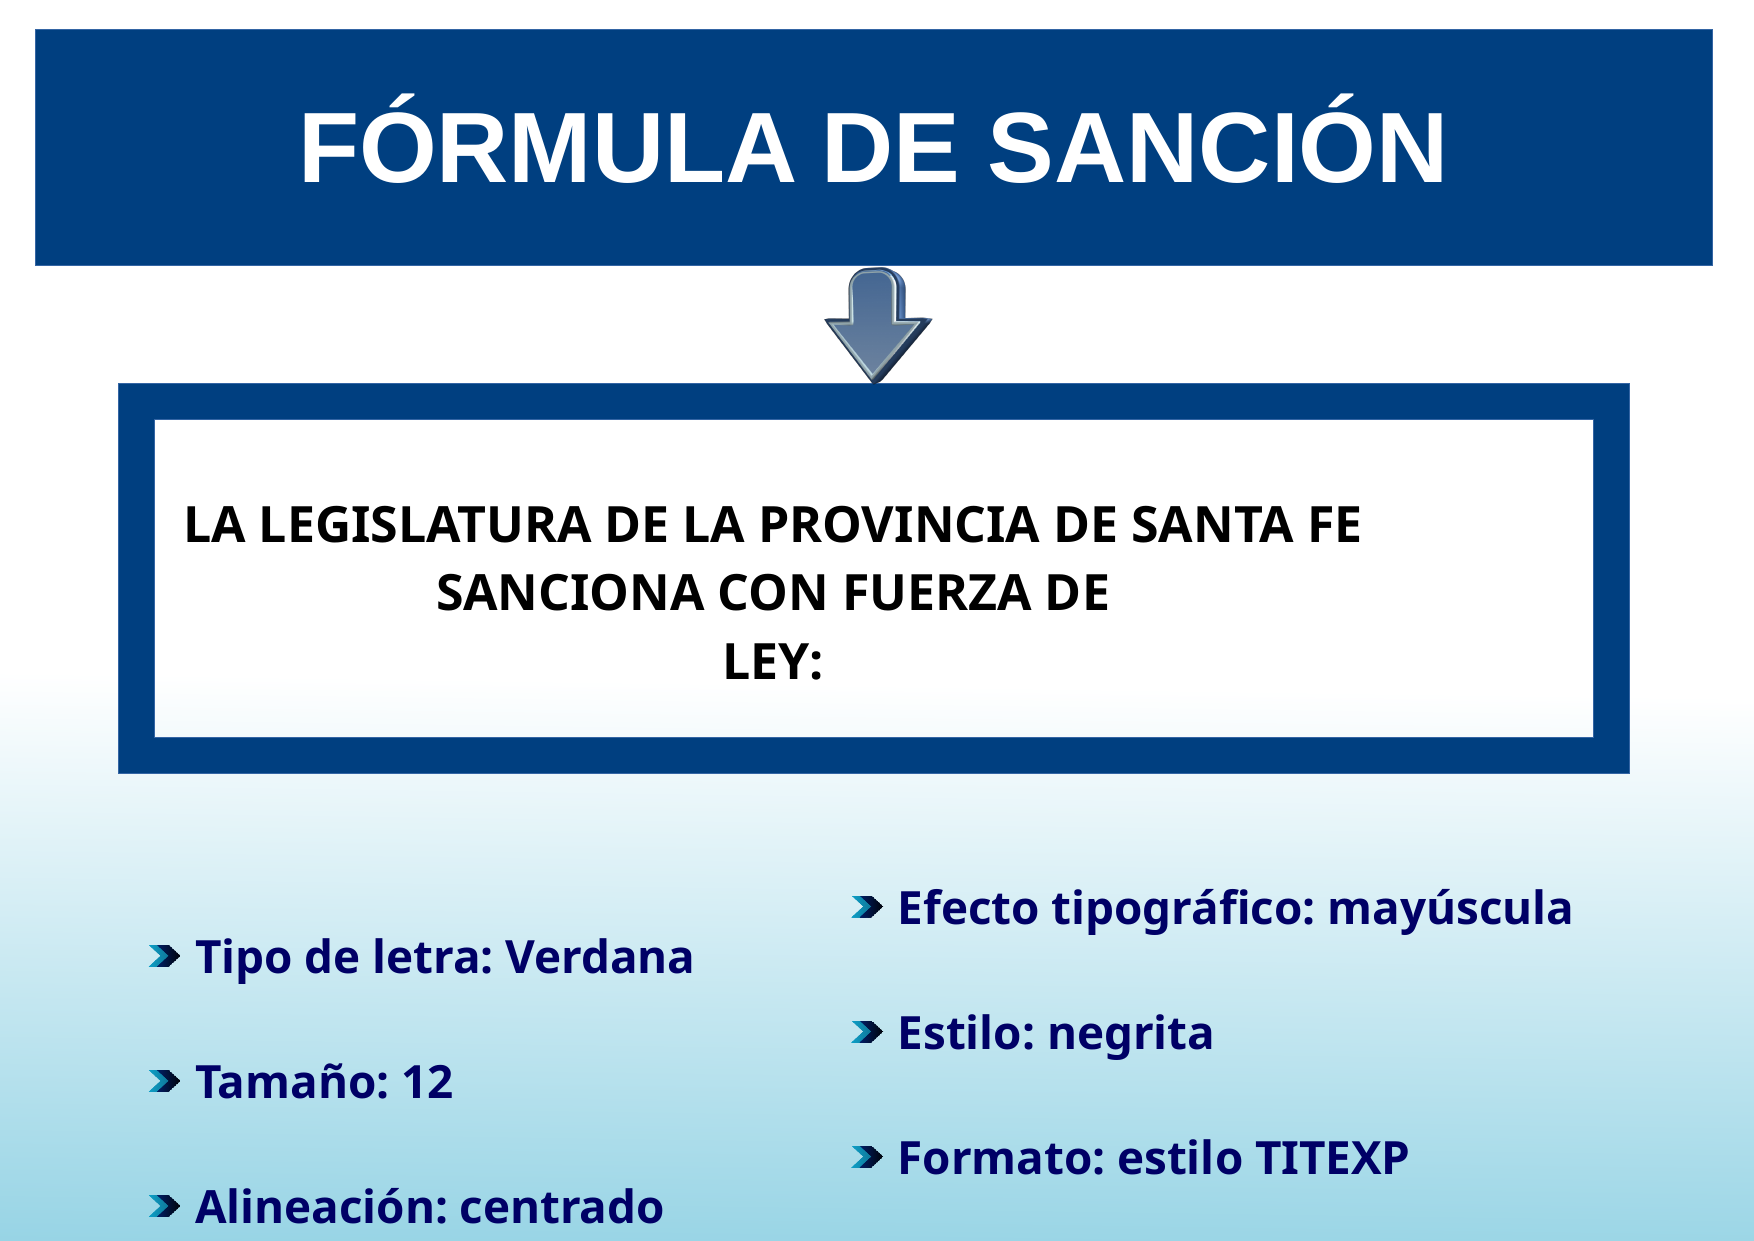

FÓRMULA DE SANCIÓN
LA LEGISLATURA DE LA PROVINCIA DE SANTA FE
SANCIONA CON FUERZA DE
LEY:
 Efecto tipográfico: mayúscula
 Estilo: negrita
 Formato: estilo TITEXP
 Tipo de letra: Verdana
 Tamaño: 12
 Alineación: centrado